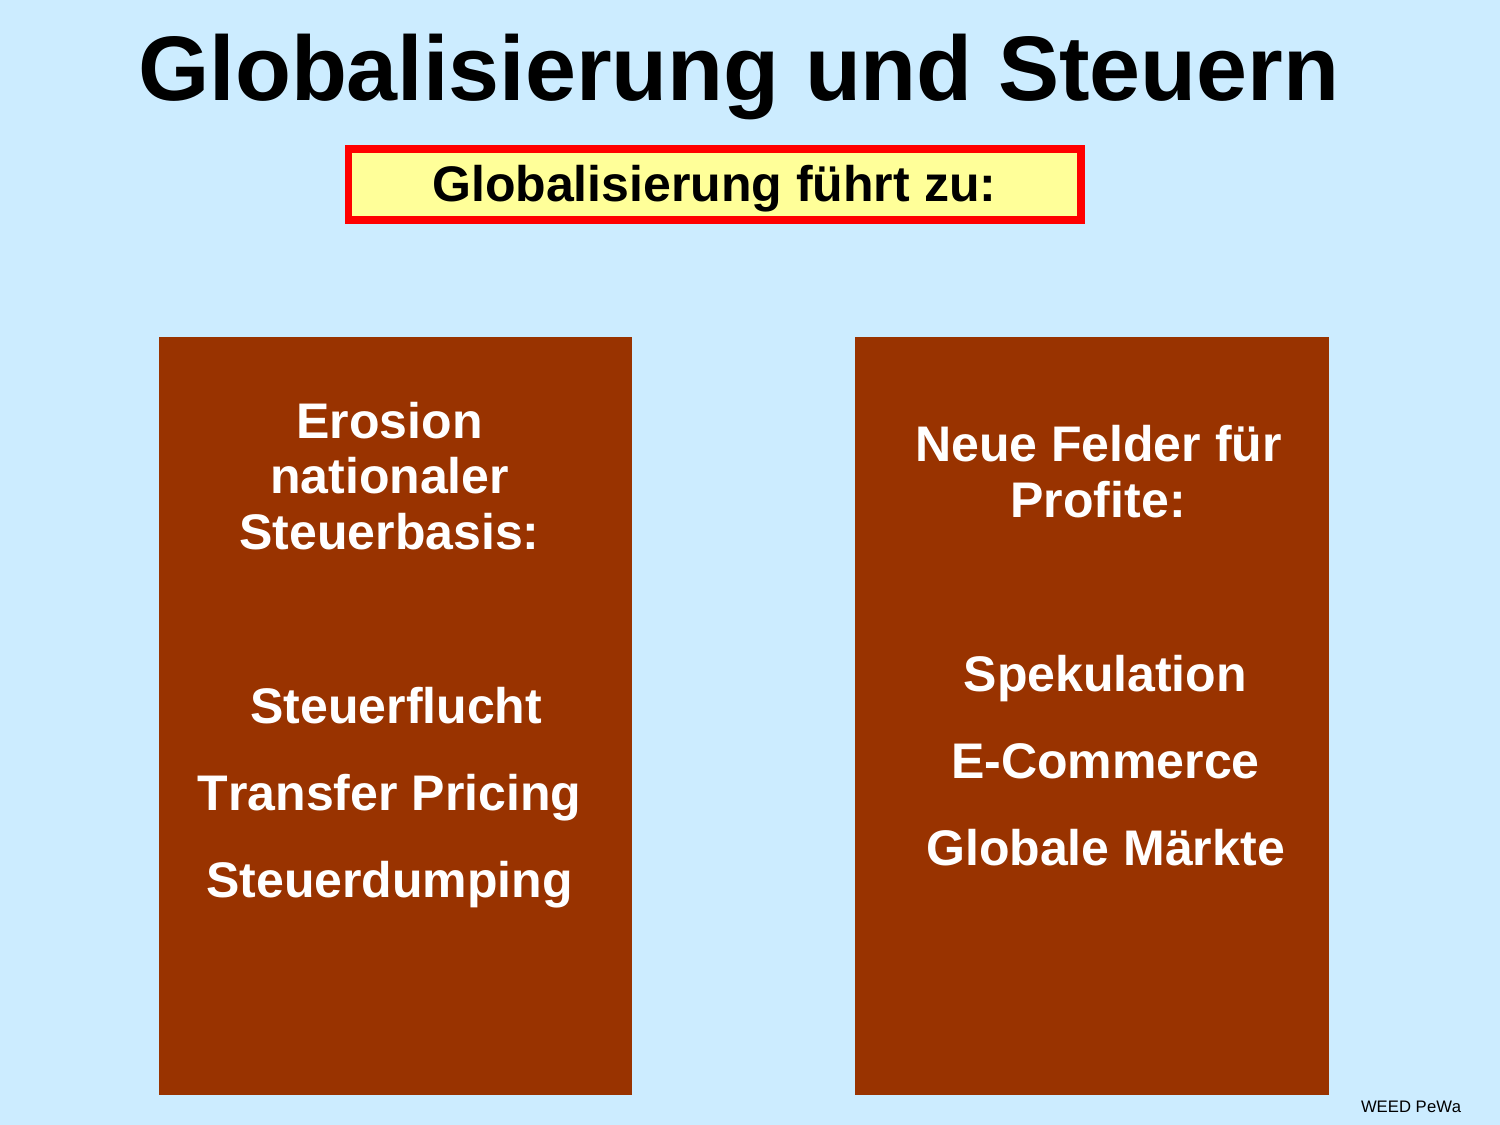

# Globalisierung und Steuern
Globalisierung führt zu:
Erosion nationaler Steuerbasis:
 Steuerflucht
Transfer Pricing
Steuerdumping
Neue Felder für Profite:
 Spekulation
 E-Commerce
 Globale Märkte
WEED PeWa